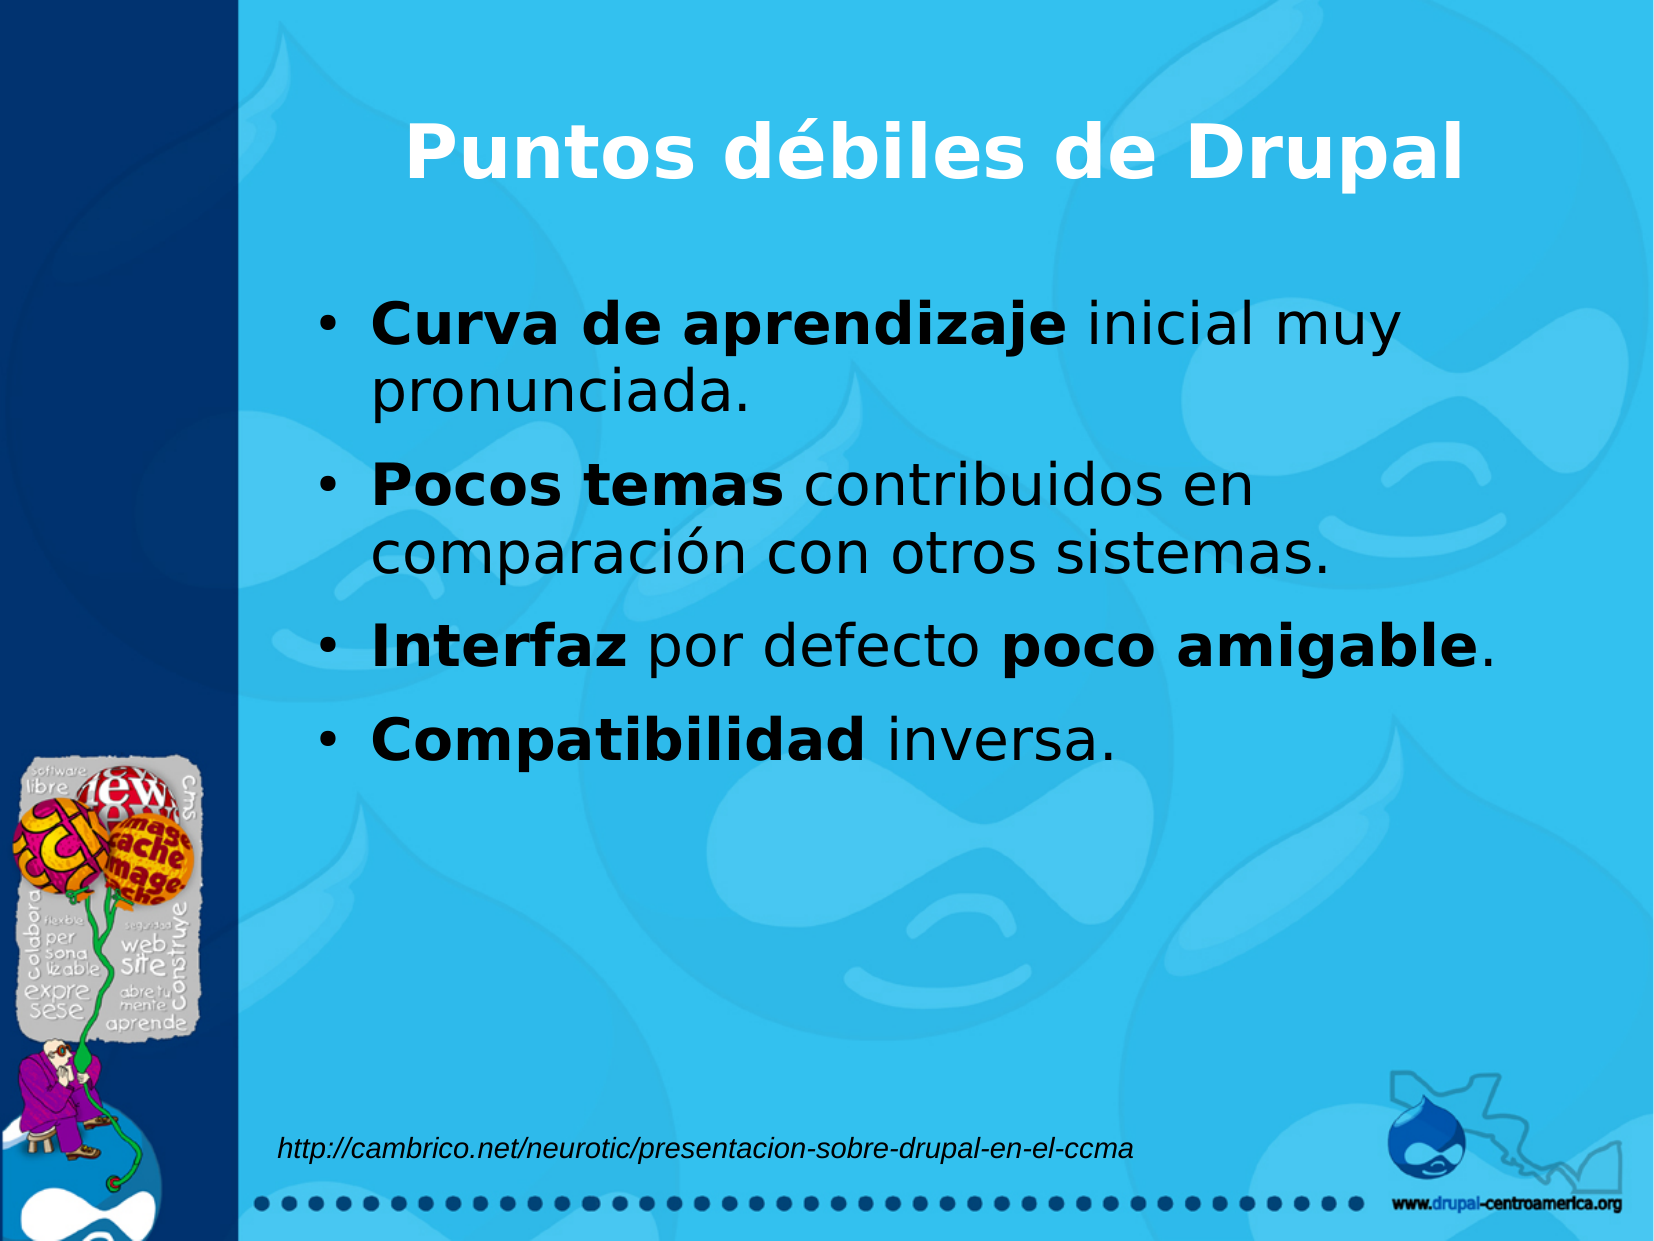

# Puntos débiles de Drupal
Curva de aprendizaje inicial muy pronunciada.
Pocos temas contribuidos en comparación con otros sistemas.
Interfaz por defecto poco amigable.
Compatibilidad inversa.
http://cambrico.net/neurotic/presentacion-sobre-drupal-en-el-ccma